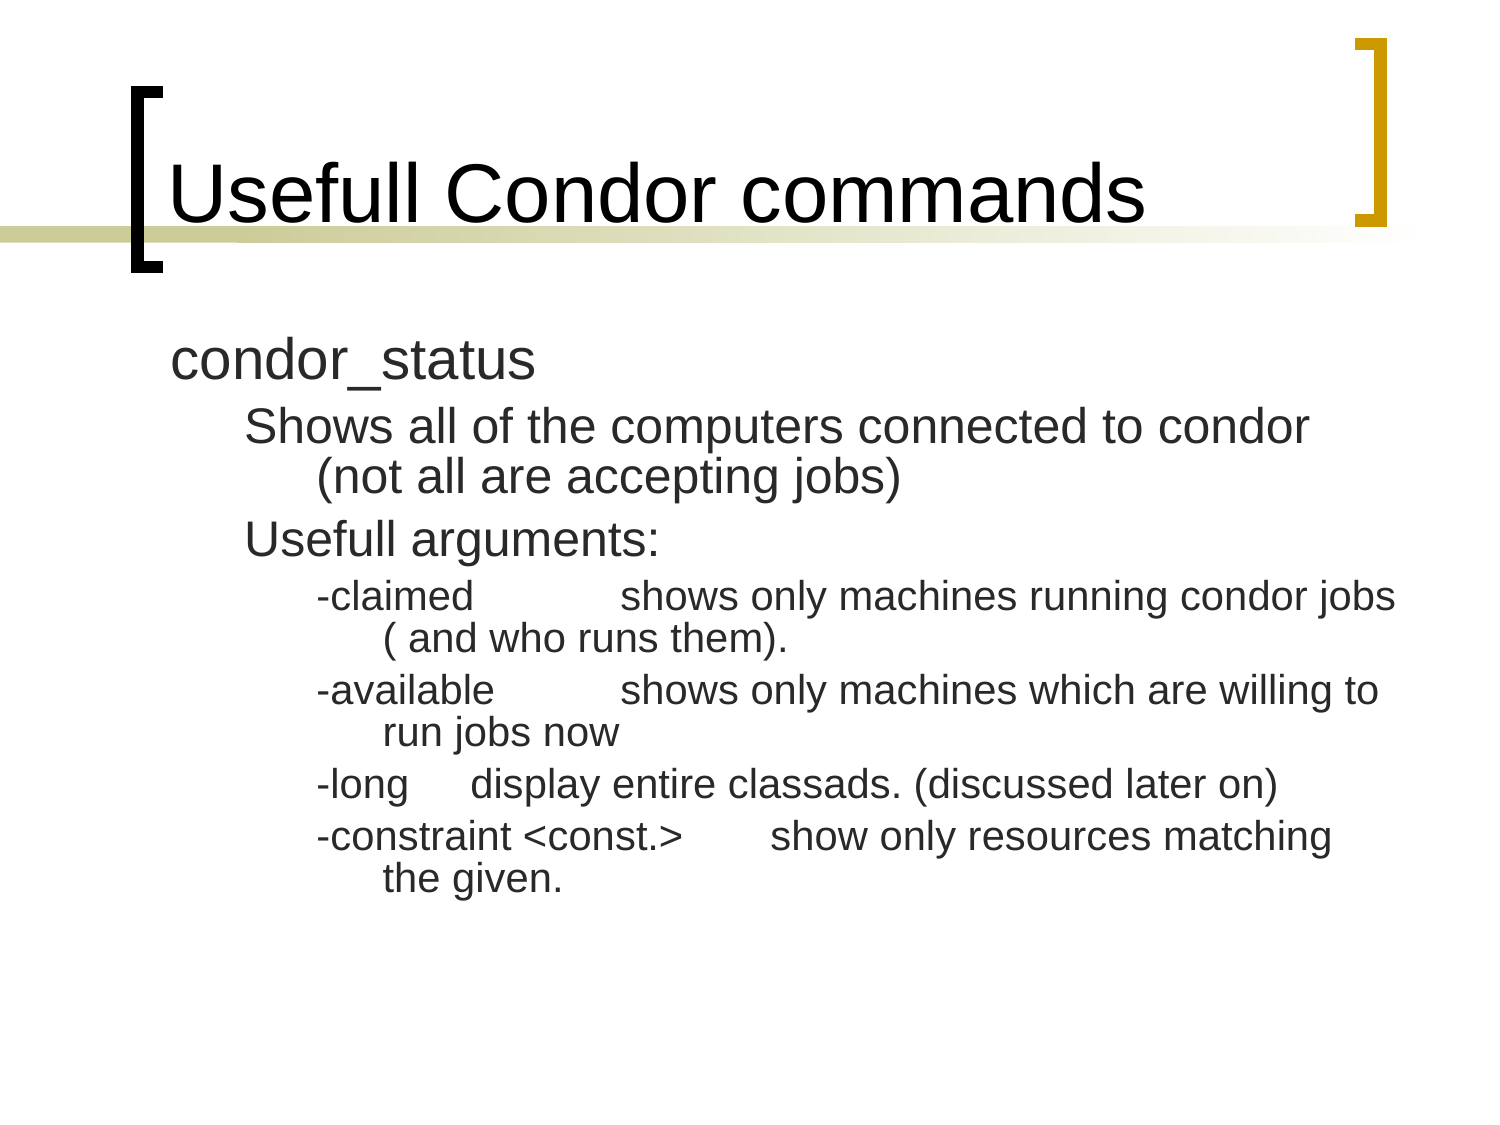

# Usefull Condor commands
condor_status
Shows all of the computers connected to condor (not all are accepting jobs)
Usefull arguments:
-claimed	shows only machines running condor jobs ( and who runs them).
-available	shows only machines which are willing to run jobs now
-long	display entire classads. (discussed later on)
-constraint <const.>	show only resources matching the given.